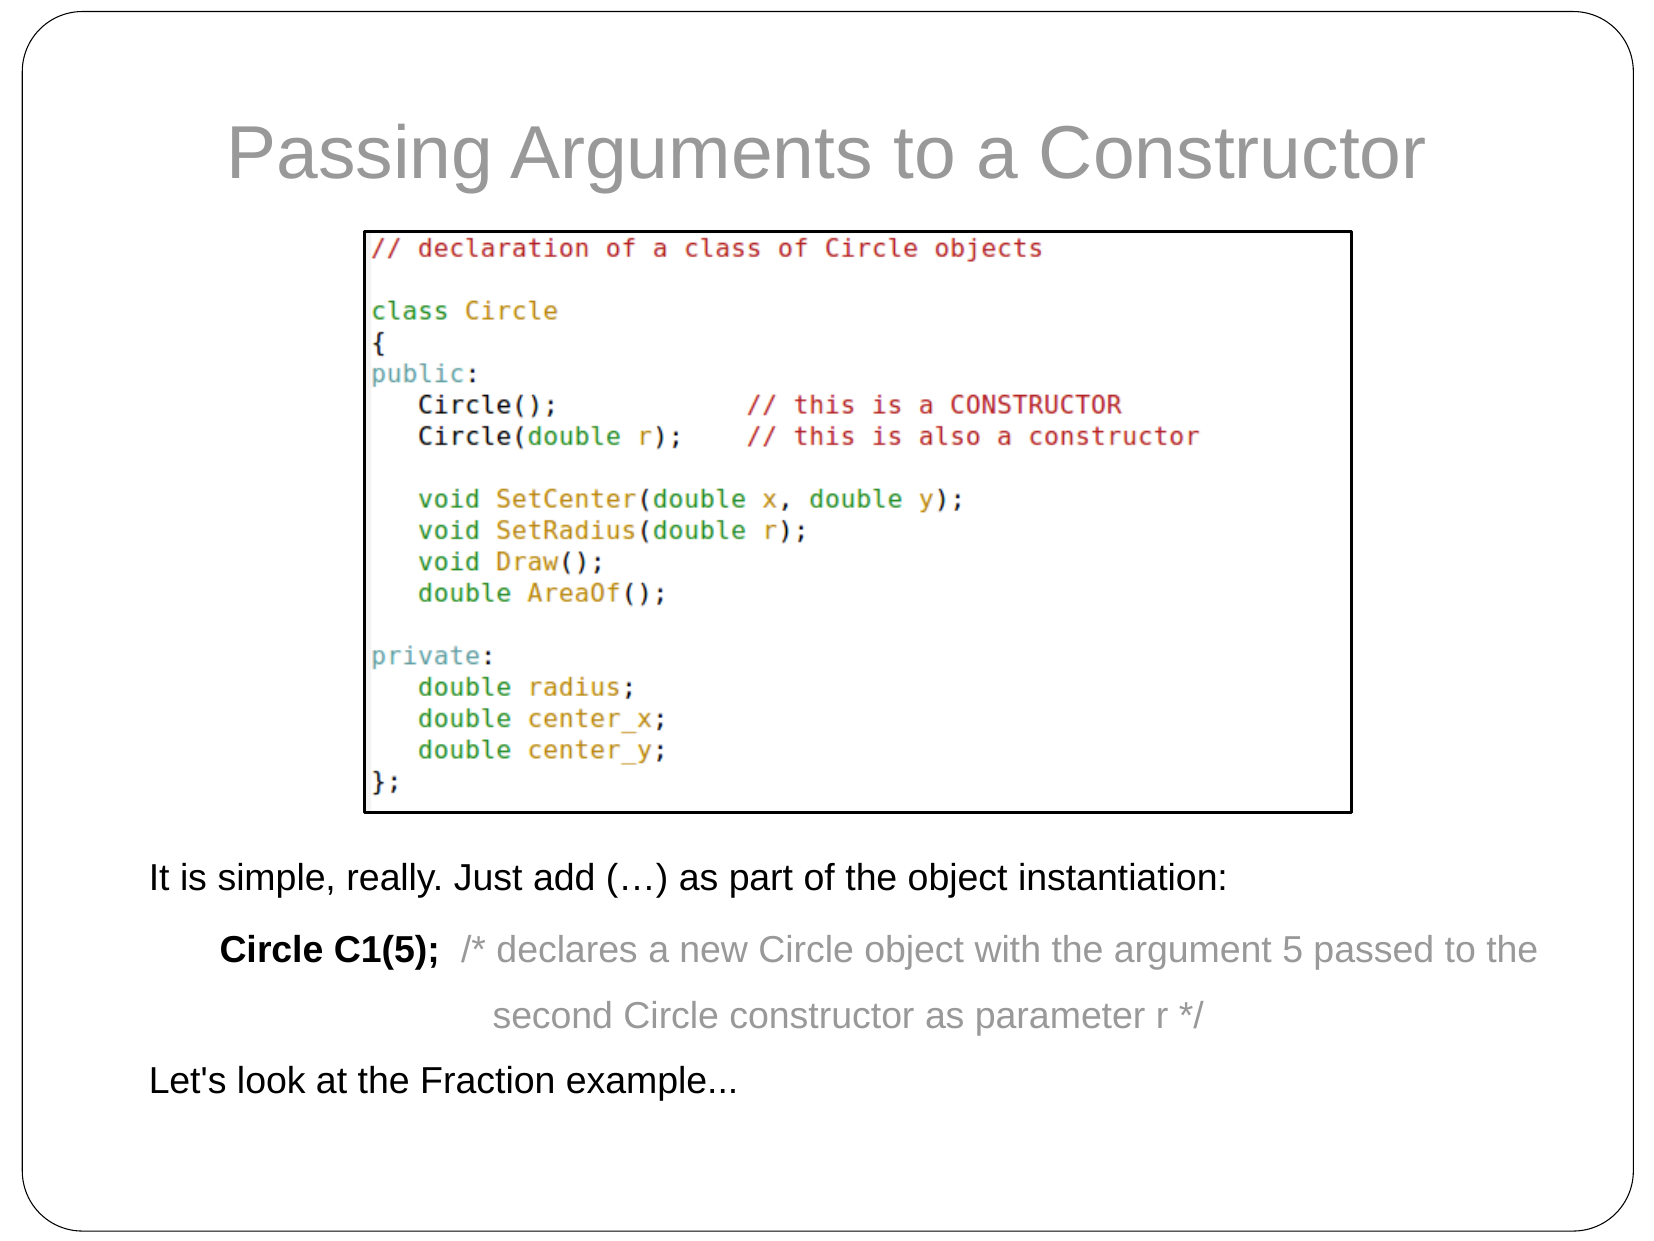

# Passing Arguments to a Constructor
It is simple, really. Just add (…) as part of the object instantiation:
Circle C1(5); /* declares a new Circle object with the argument 5 passed to the
 second Circle constructor as parameter r */
Let's look at the Fraction example...